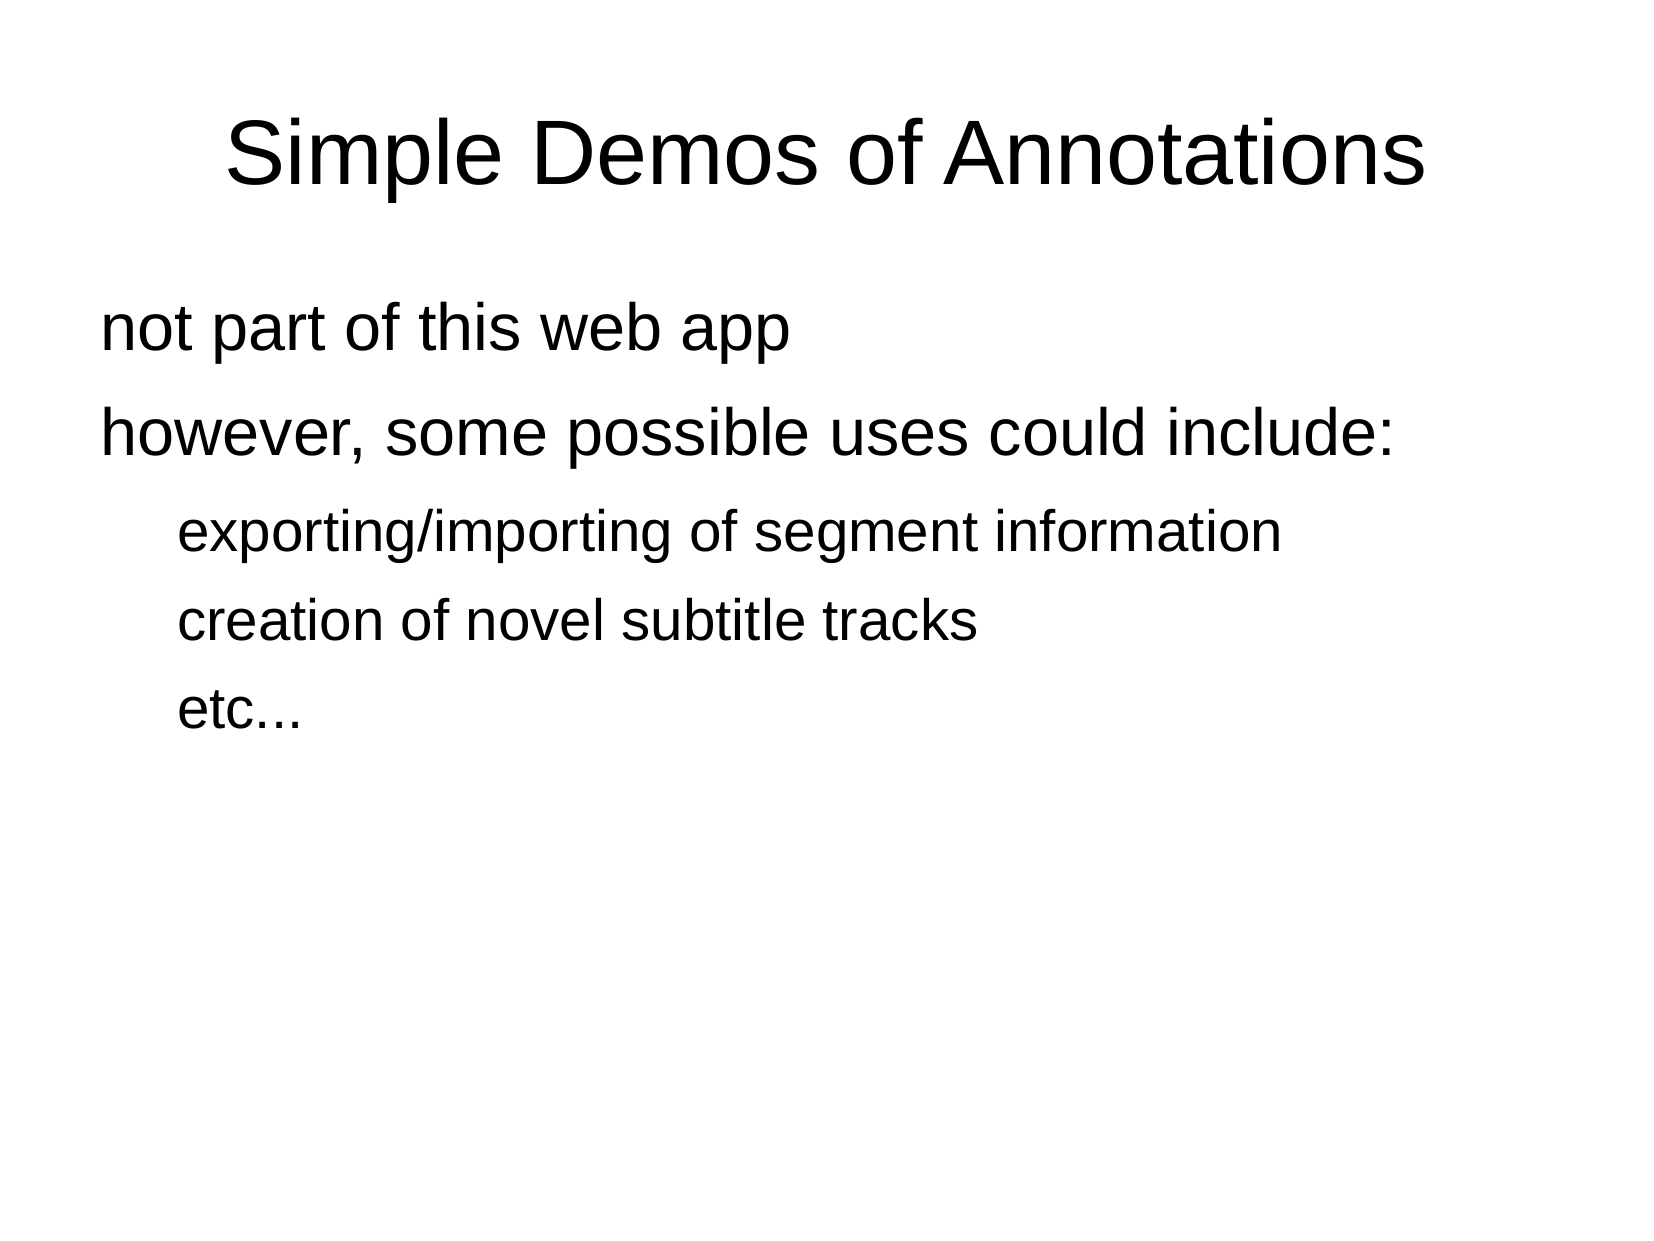

# Simple Demos of Annotations
not part of this web app
however, some possible uses could include:
exporting/importing of segment information
creation of novel subtitle tracks
etc...